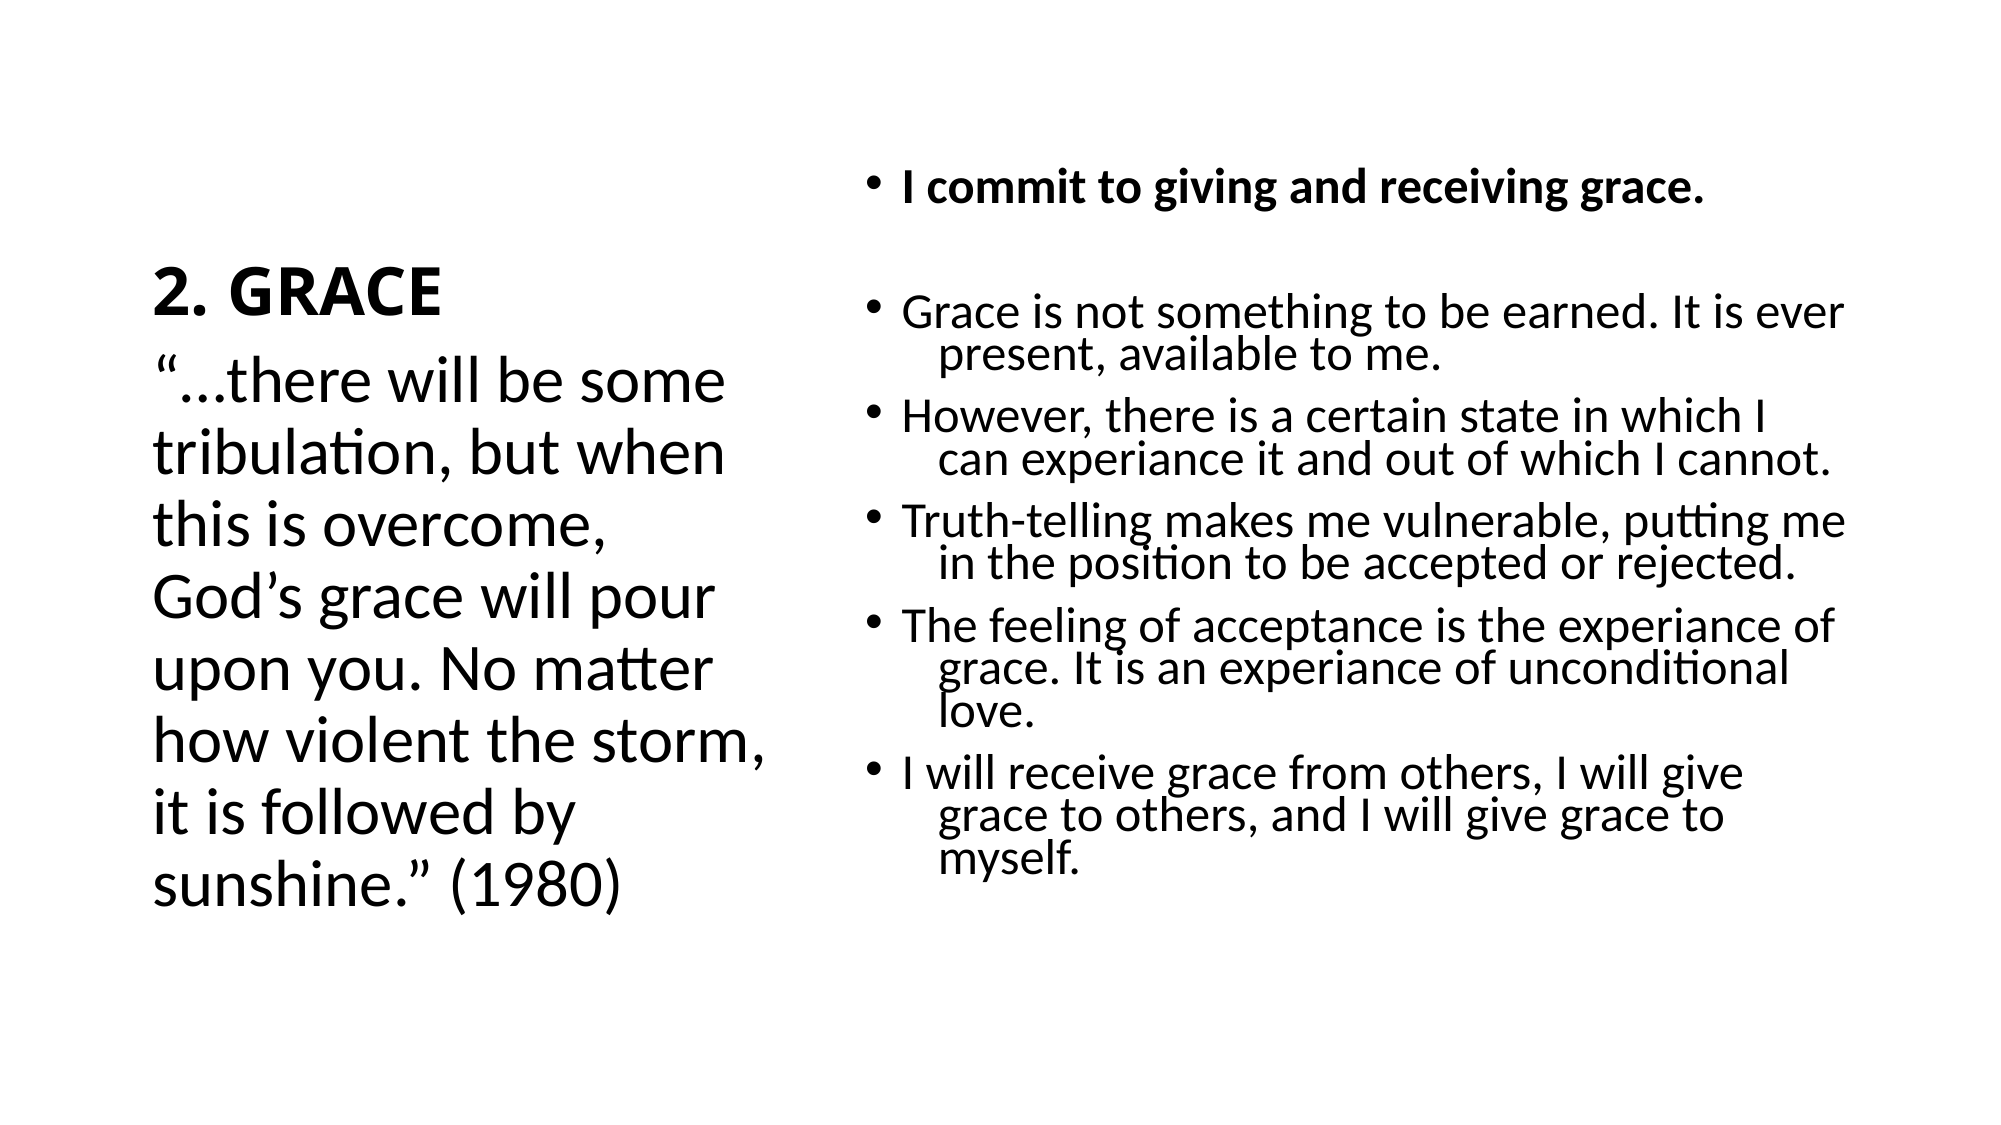

# 2. GRACE
I commit to giving and receiving grace.
Grace is not something to be earned. It is ever present, available to me.
However, there is a certain state in which I can experiance it and out of which I cannot.
Truth-telling makes me vulnerable, putting me in the position to be accepted or rejected.
The feeling of acceptance is the experiance of grace. It is an experiance of unconditional love.
I will receive grace from others, I will give grace to others, and I will give grace to myself.
“…there will be some tribulation, but when this is overcome, God’s grace will pour upon you. No matter how violent the storm, it is followed by sunshine.” (1980)